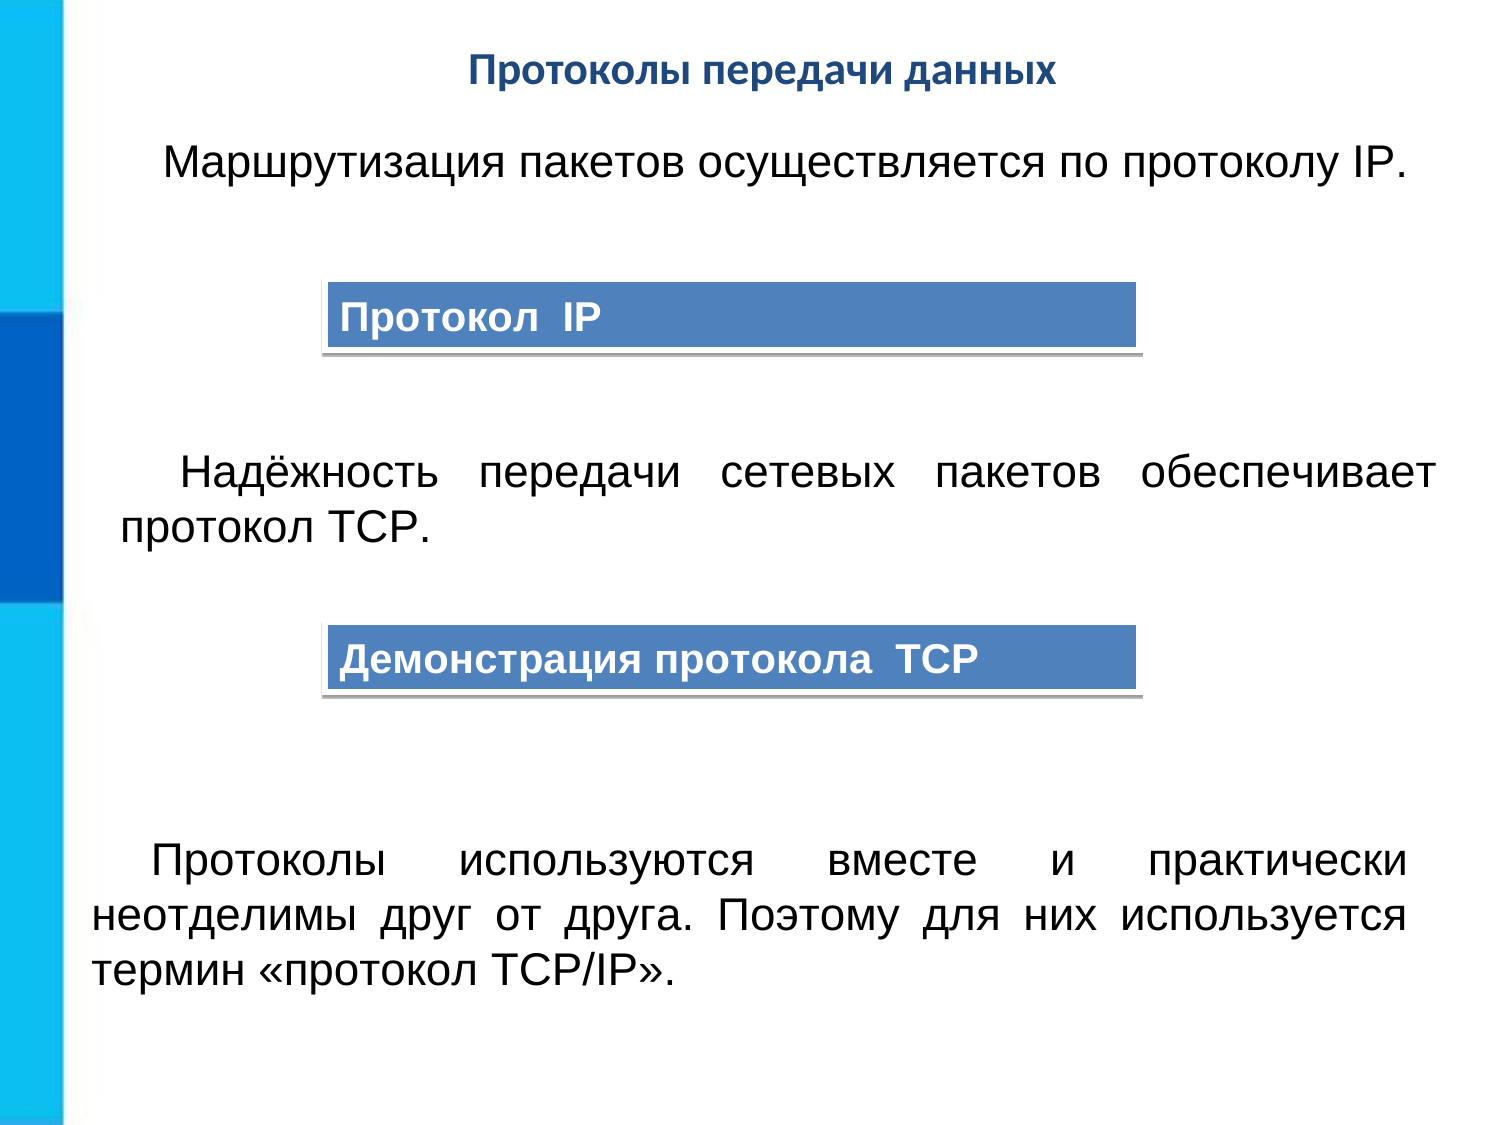

Протоколы передачи данных
Маршрутизация пакетов осуществляется по протоколу IP.
Протокол IP
Надёжность передачи сетевых пакетов обеспечивает протокол TCP.
Демонстрация протокола TCP
Протоколы используются вместе и практически неотделимы друг от друга. Поэтому для них используется термин «протокол TCP/IP».